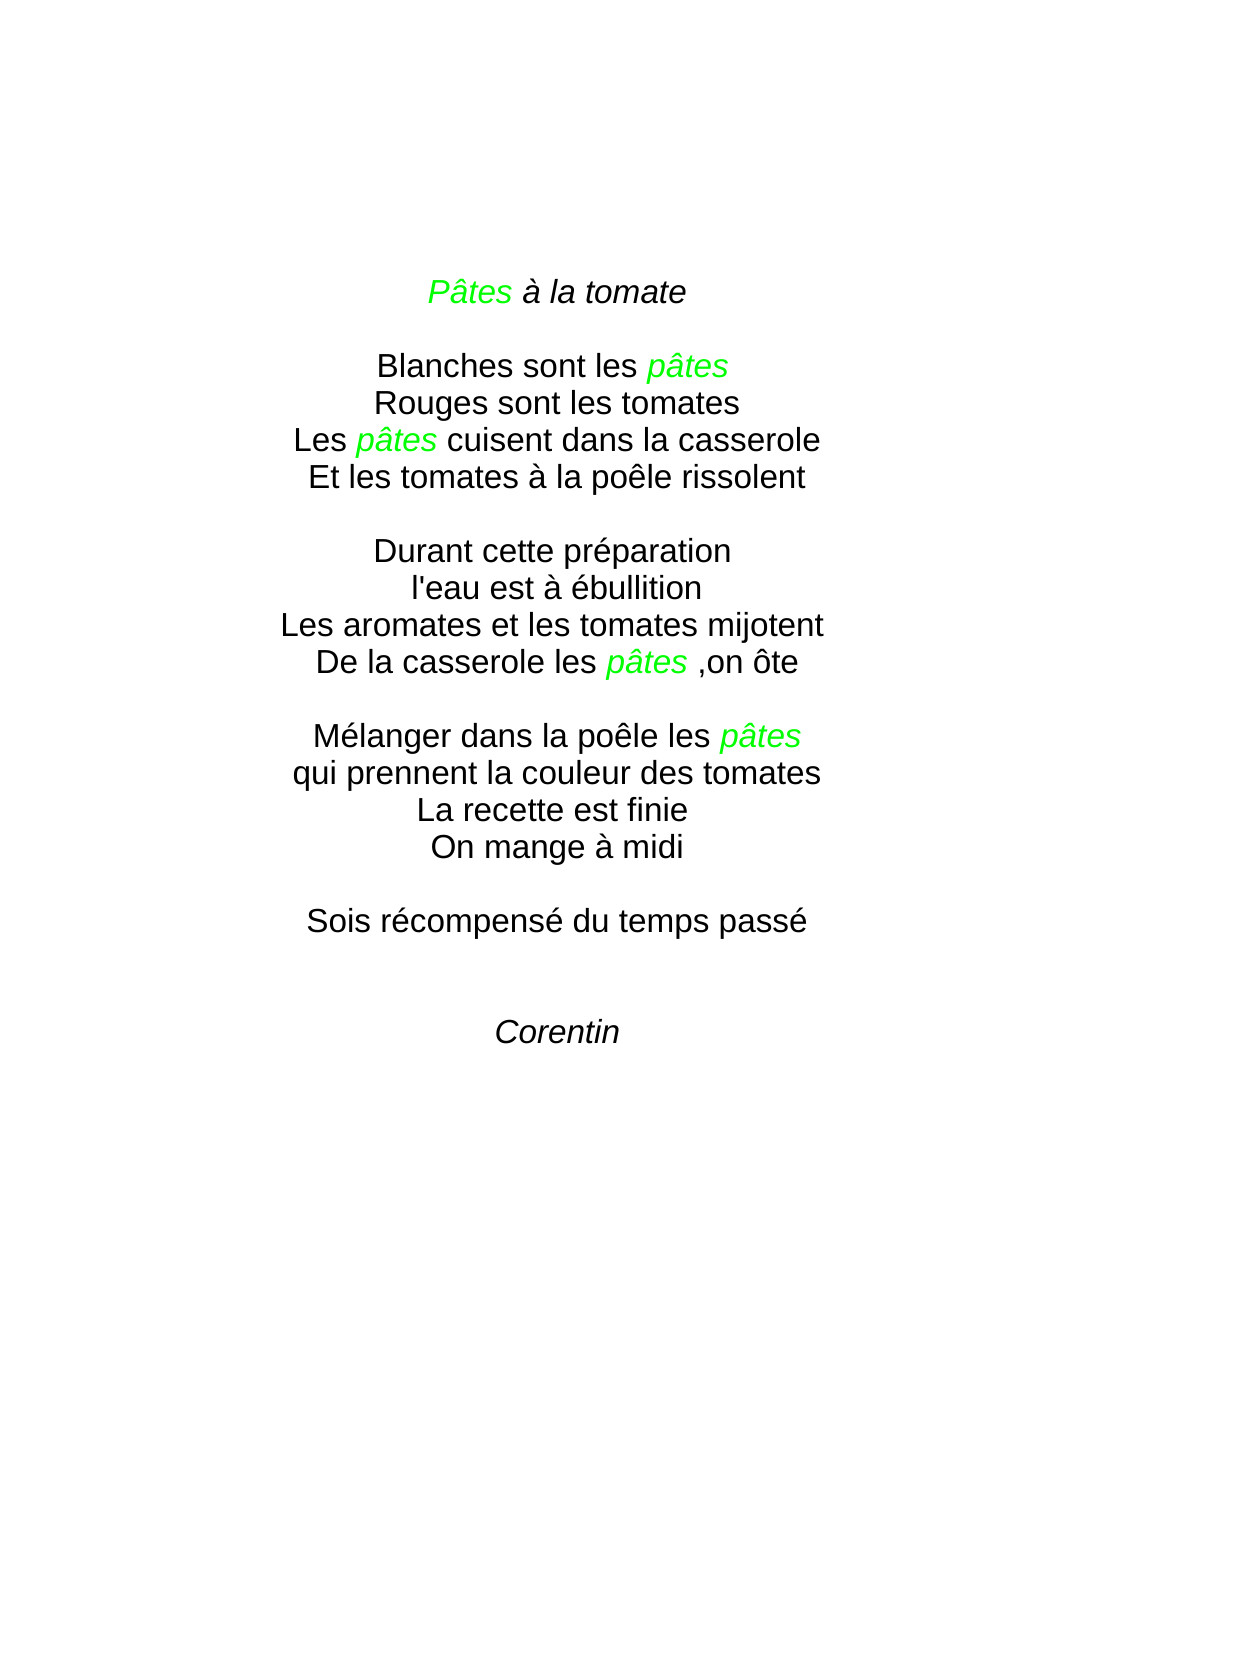

Pâtes à la tomate
Blanches sont les pâtes
Rouges sont les tomates
Les pâtes cuisent dans la casserole
Et les tomates à la poêle rissolent
Durant cette préparation
l'eau est à ébullition
Les aromates et les tomates mijotent
De la casserole les pâtes ,on ôte
Mélanger dans la poêle les pâtes
qui prennent la couleur des tomates
La recette est finie
On mange à midi
Sois récompensé du temps passé
 Corentin